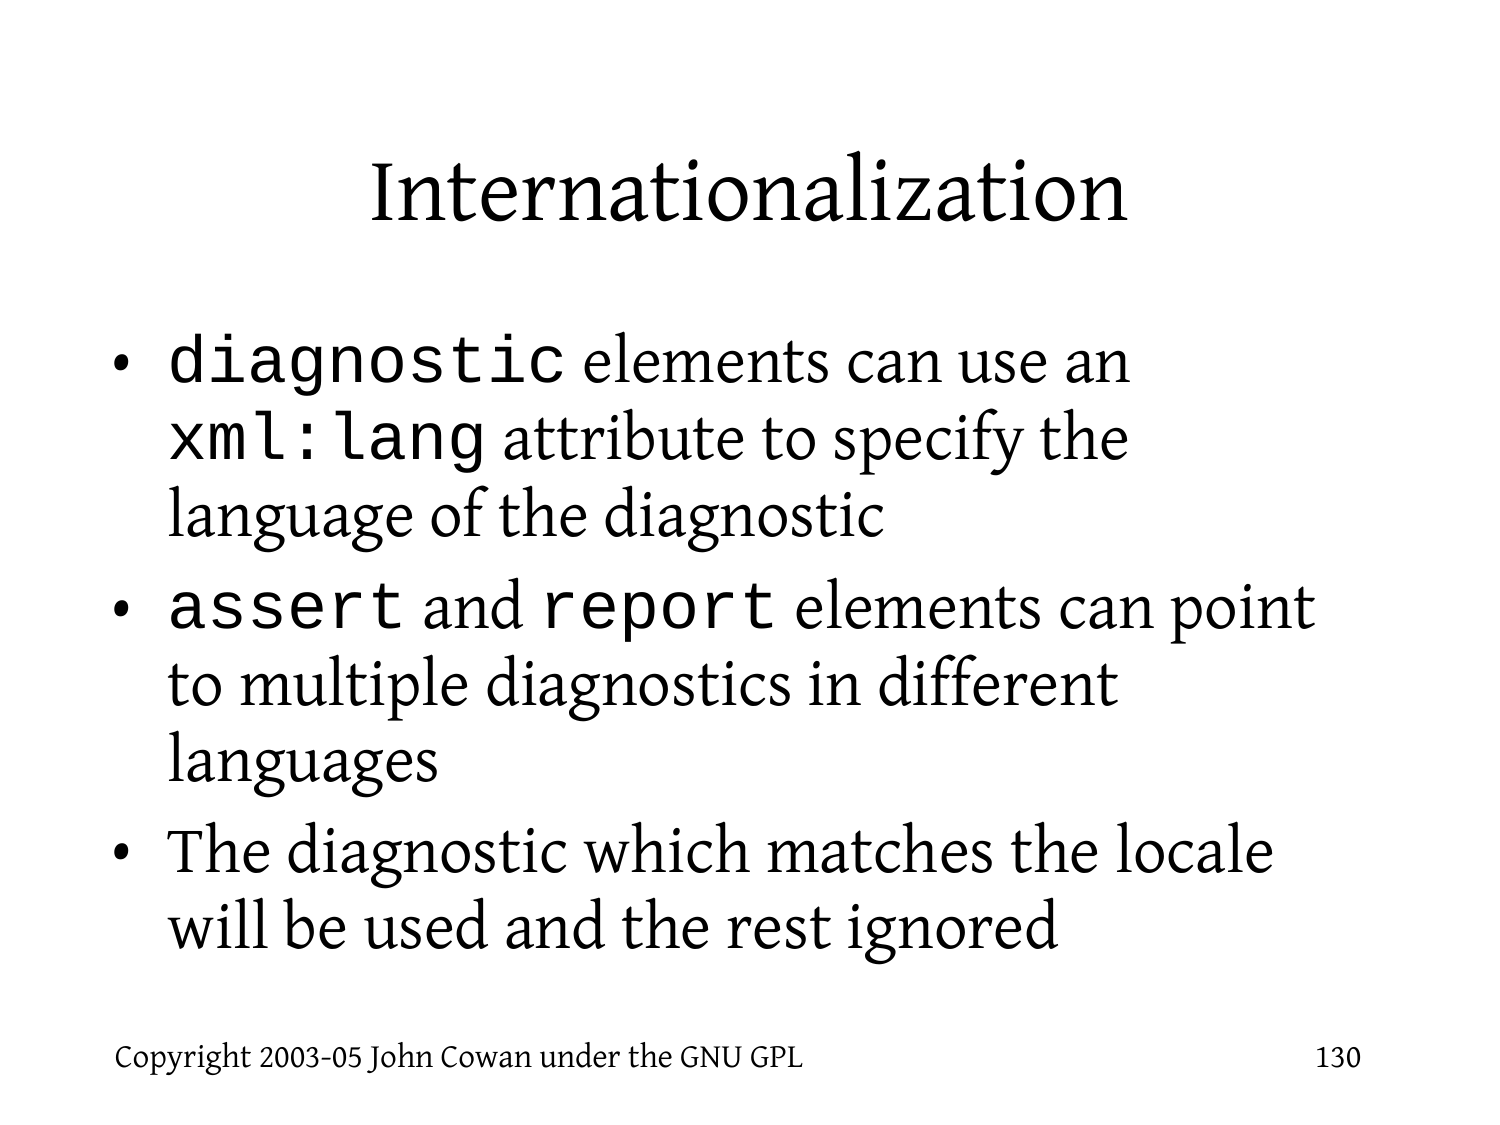

# Internationalization
diagnostic elements can use an xml:lang attribute to specify the language of the diagnostic
assert and report elements can point to multiple diagnostics in different languages
The diagnostic which matches the locale will be used and the rest ignored